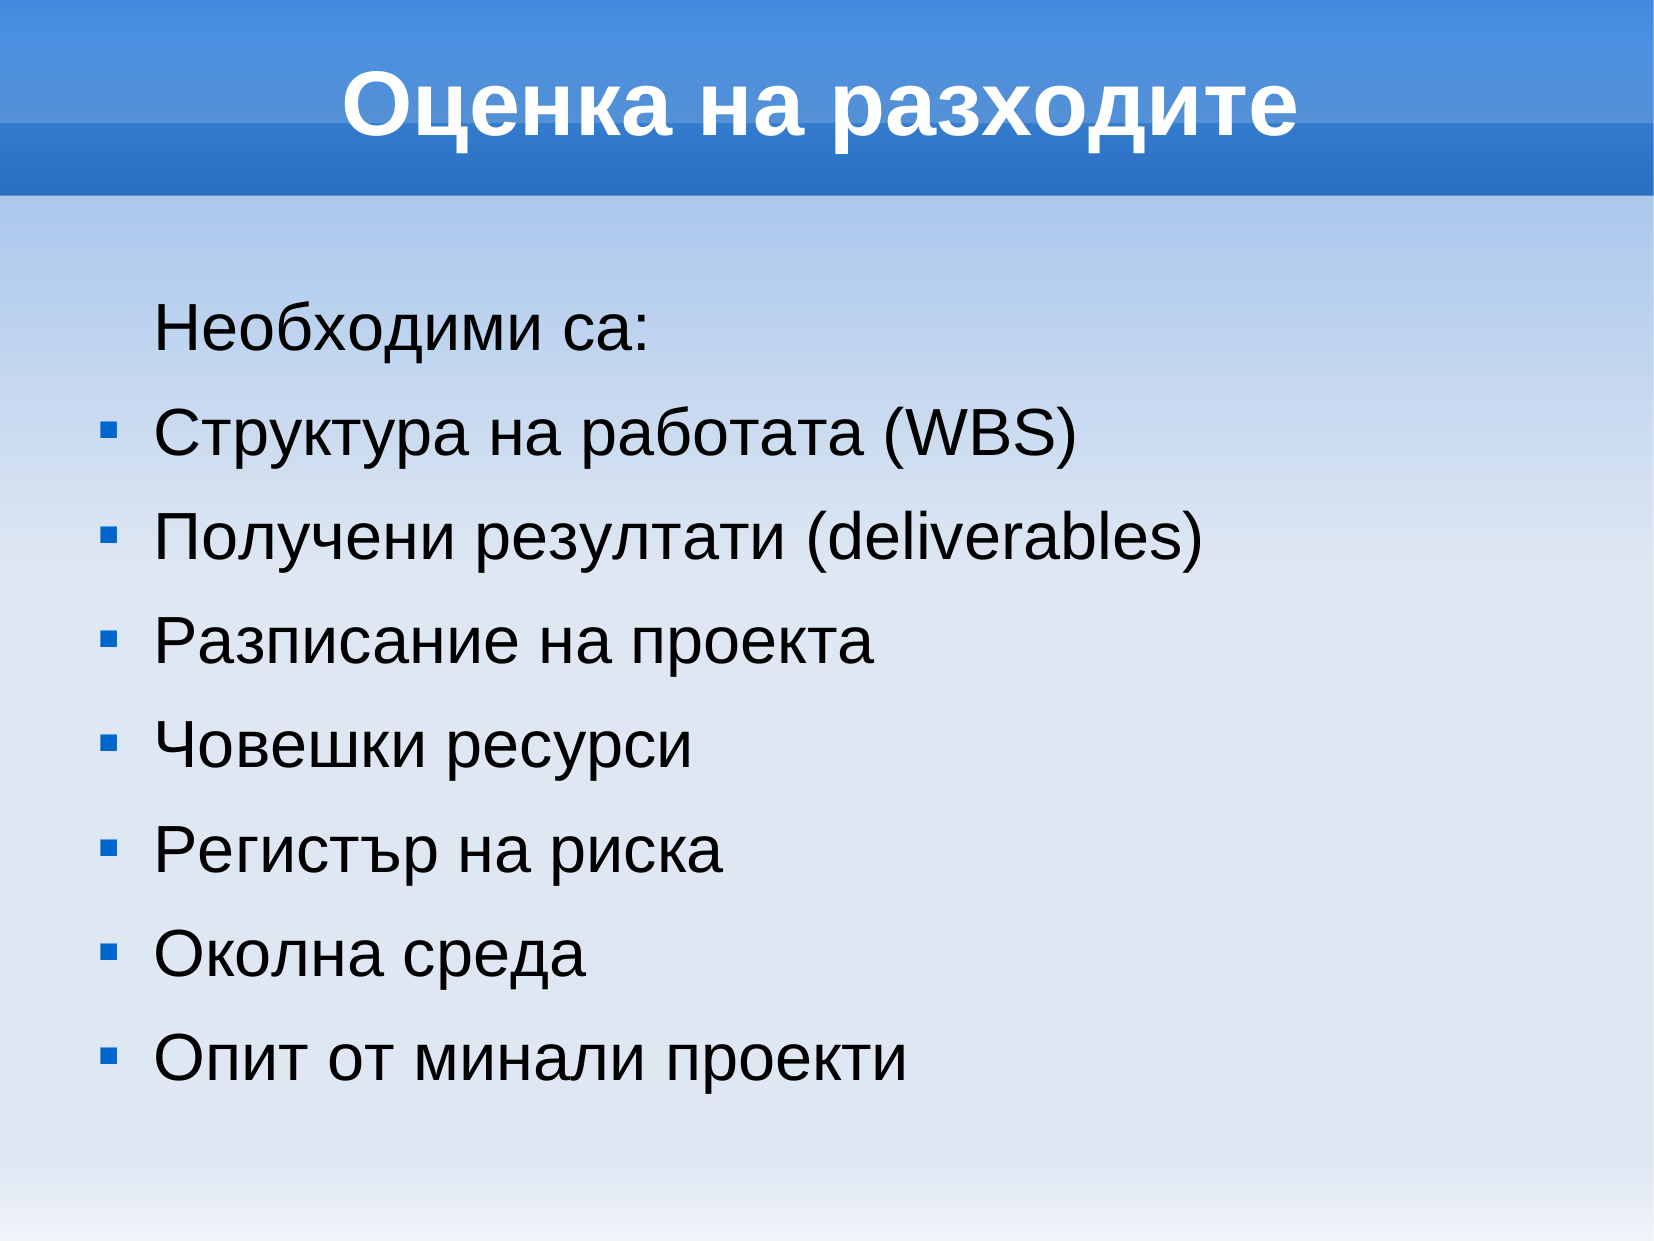

# Оценка на разходите
Необходими са:
Структура на работата (WBS)
Получени резултати (deliverables)
Разписание на проекта
Човешки ресурси
Регистър на риска
Околна среда
Опит от минали проекти